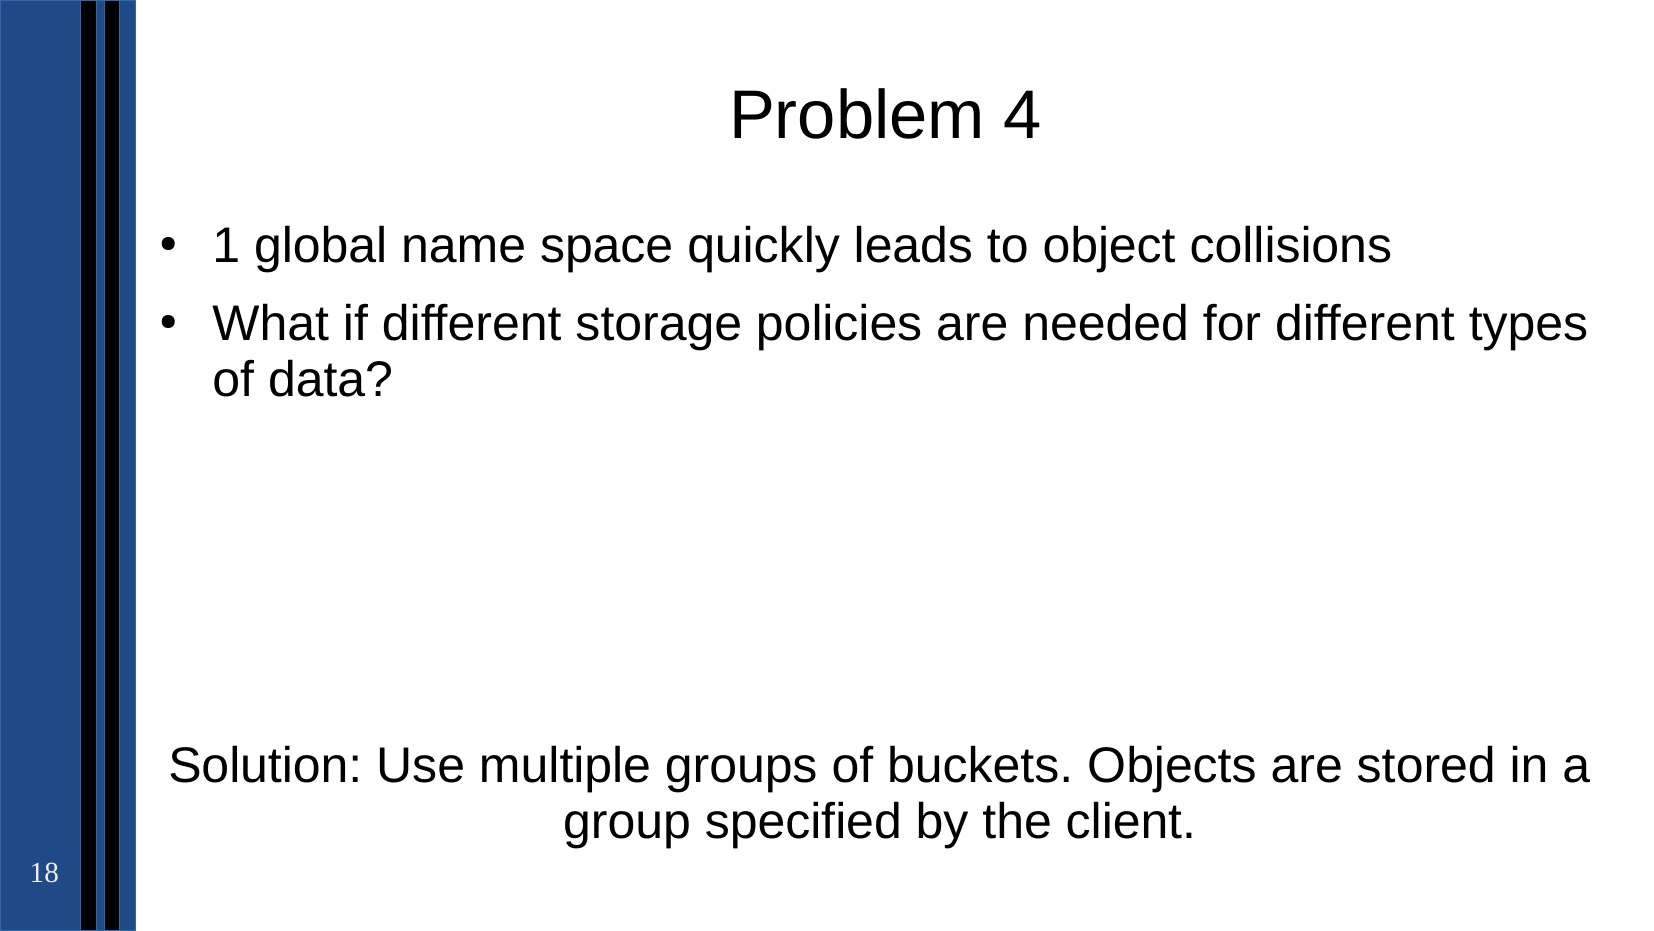

# Problem 4
1 global name space quickly leads to object collisions
What if different storage policies are needed for different types of data?
Solution: Use multiple groups of buckets. Objects are stored in a group specified by the client.
18